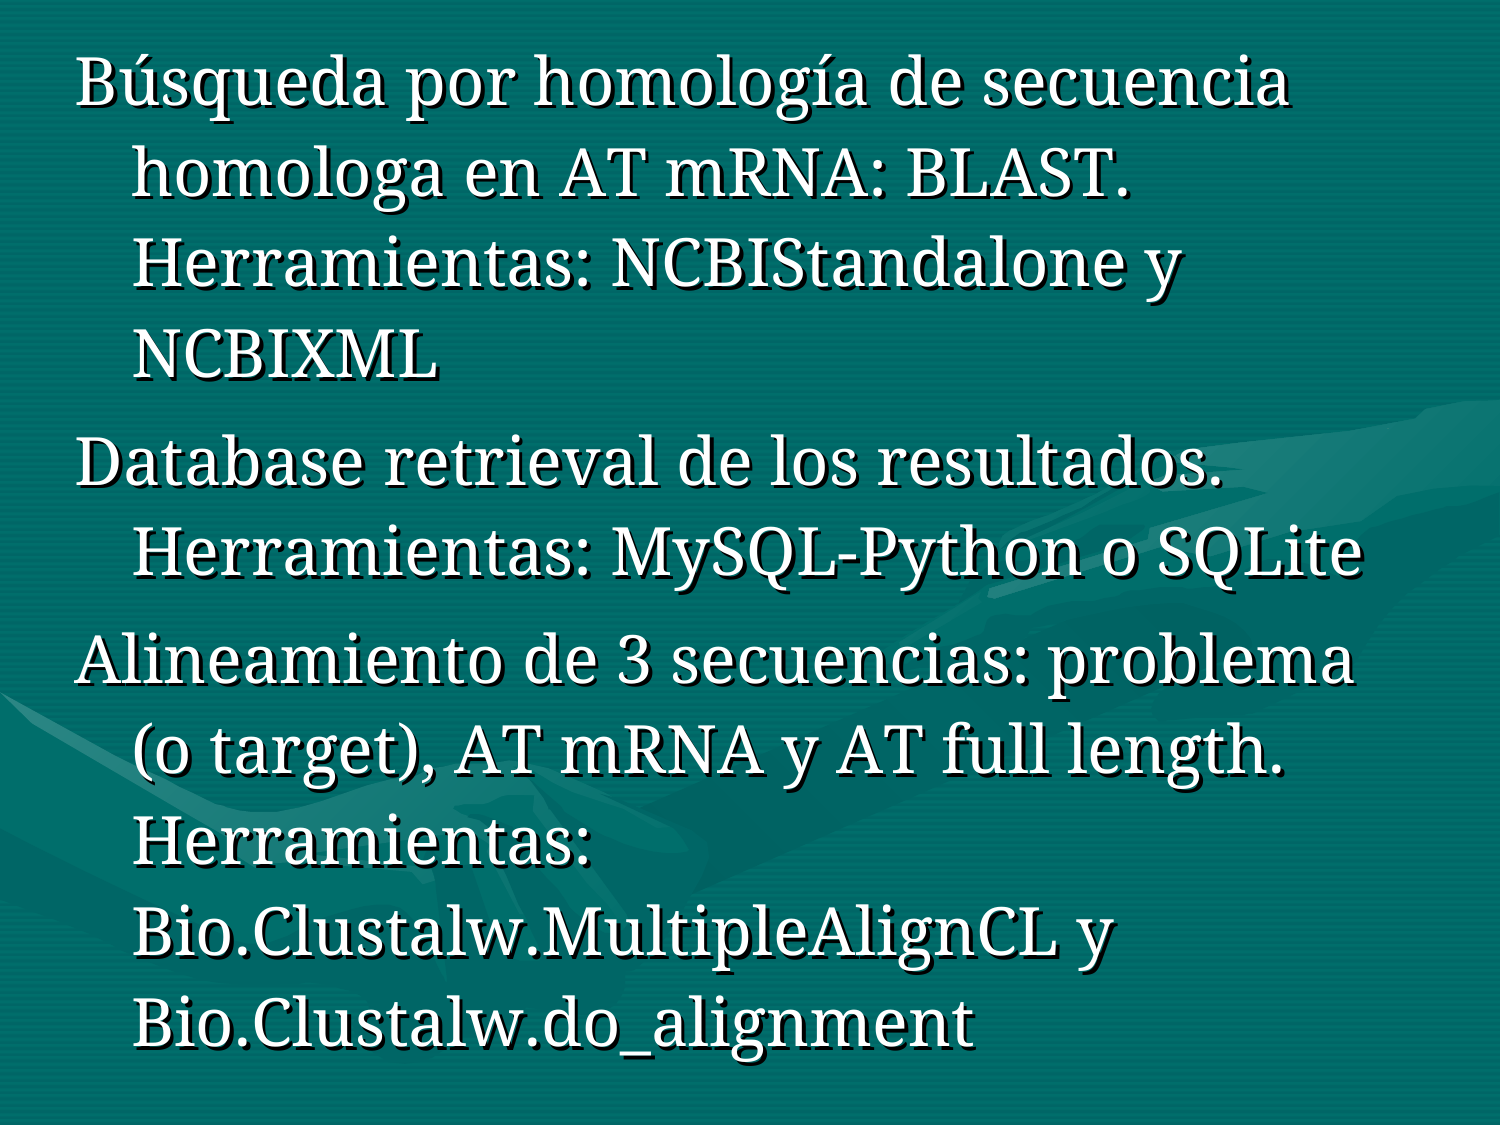

# Búsqueda por homología de secuencia homologa en AT mRNA: BLAST. Herramientas: NCBIStandalone y NCBIXML
Database retrieval de los resultados. Herramientas: MySQL-Python o SQLite
Alineamiento de 3 secuencias: problema (o target), AT mRNA y AT full length. Herramientas: Bio.Clustalw.MultipleAlignCL y Bio.Clustalw.do_alignment